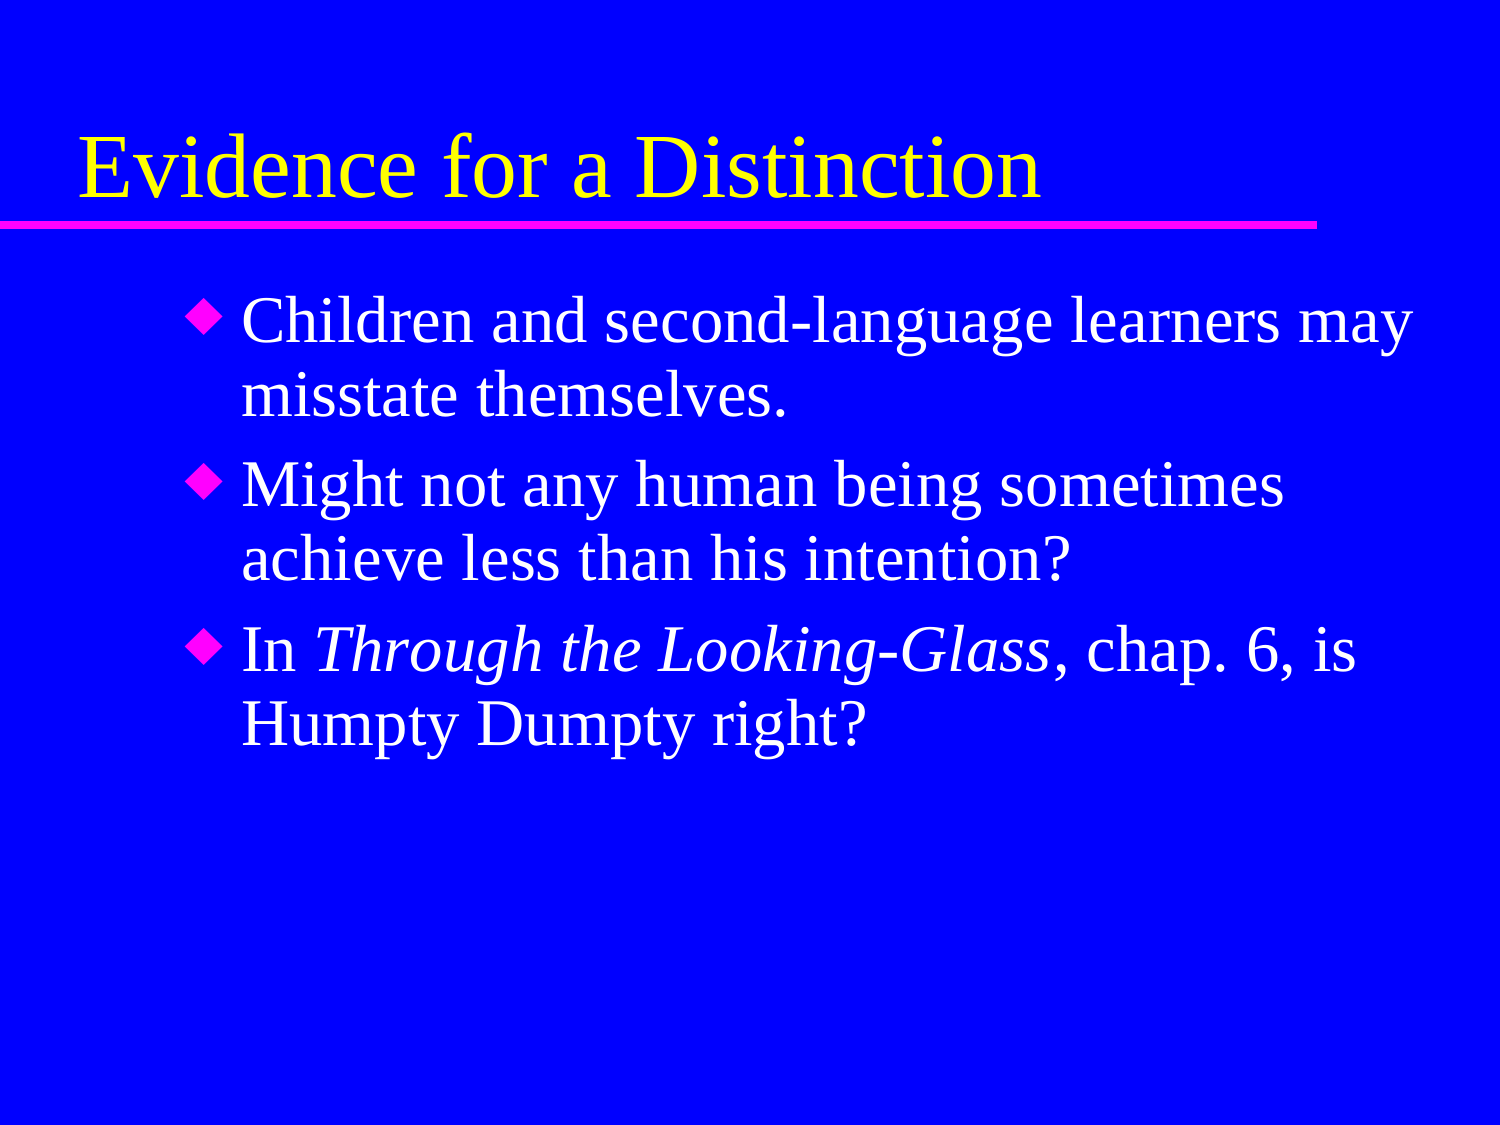

# Evidence for a Distinction
Children and second-language learners may misstate themselves.
Might not any human being sometimes achieve less than his intention?
In Through the Looking-Glass, chap. 6, is Humpty Dumpty right?